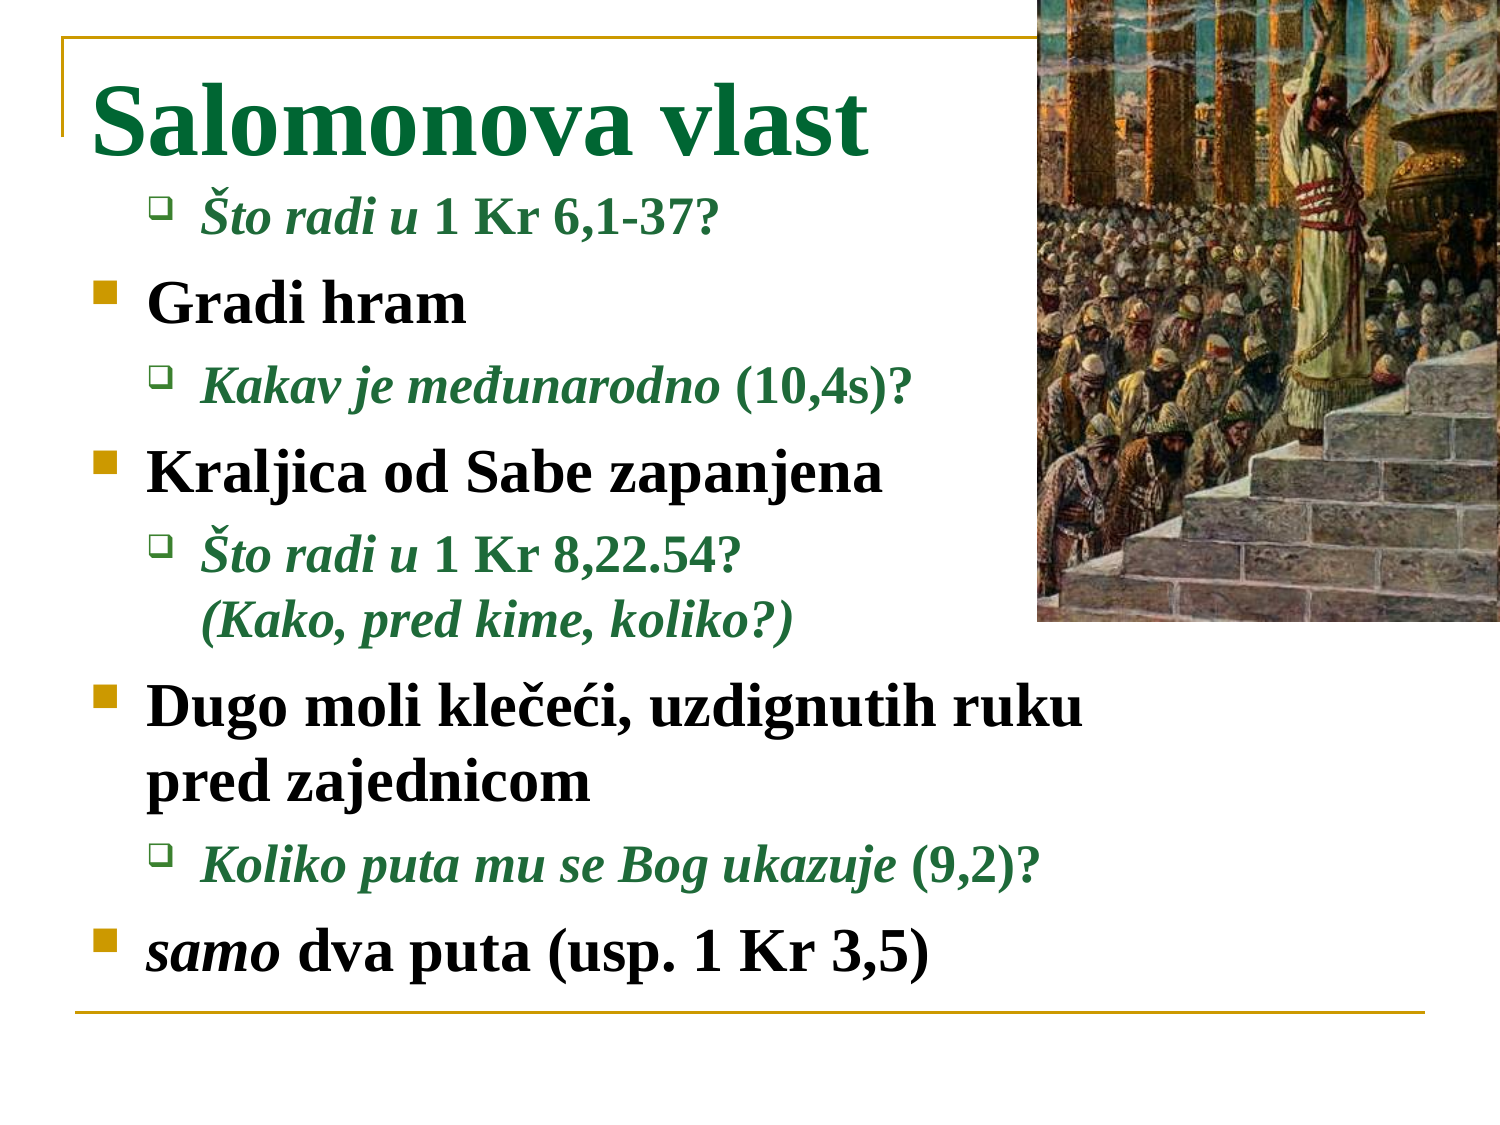

# Salomonova vlast
Što radi u 1 Kr 6,1-37?
Gradi hram
Kakav je međunarodno (10,4s)?
Kraljica od Sabe zapanjena
Što radi u 1 Kr 8,22.54?
(Kako, pred kime, koliko?)
Dugo moli klečeći, uzdignutih ruku
pred zajednicom
Koliko puta mu se Bog ukazuje (9,2)?
samo dva puta (usp. 1 Kr 3,5)